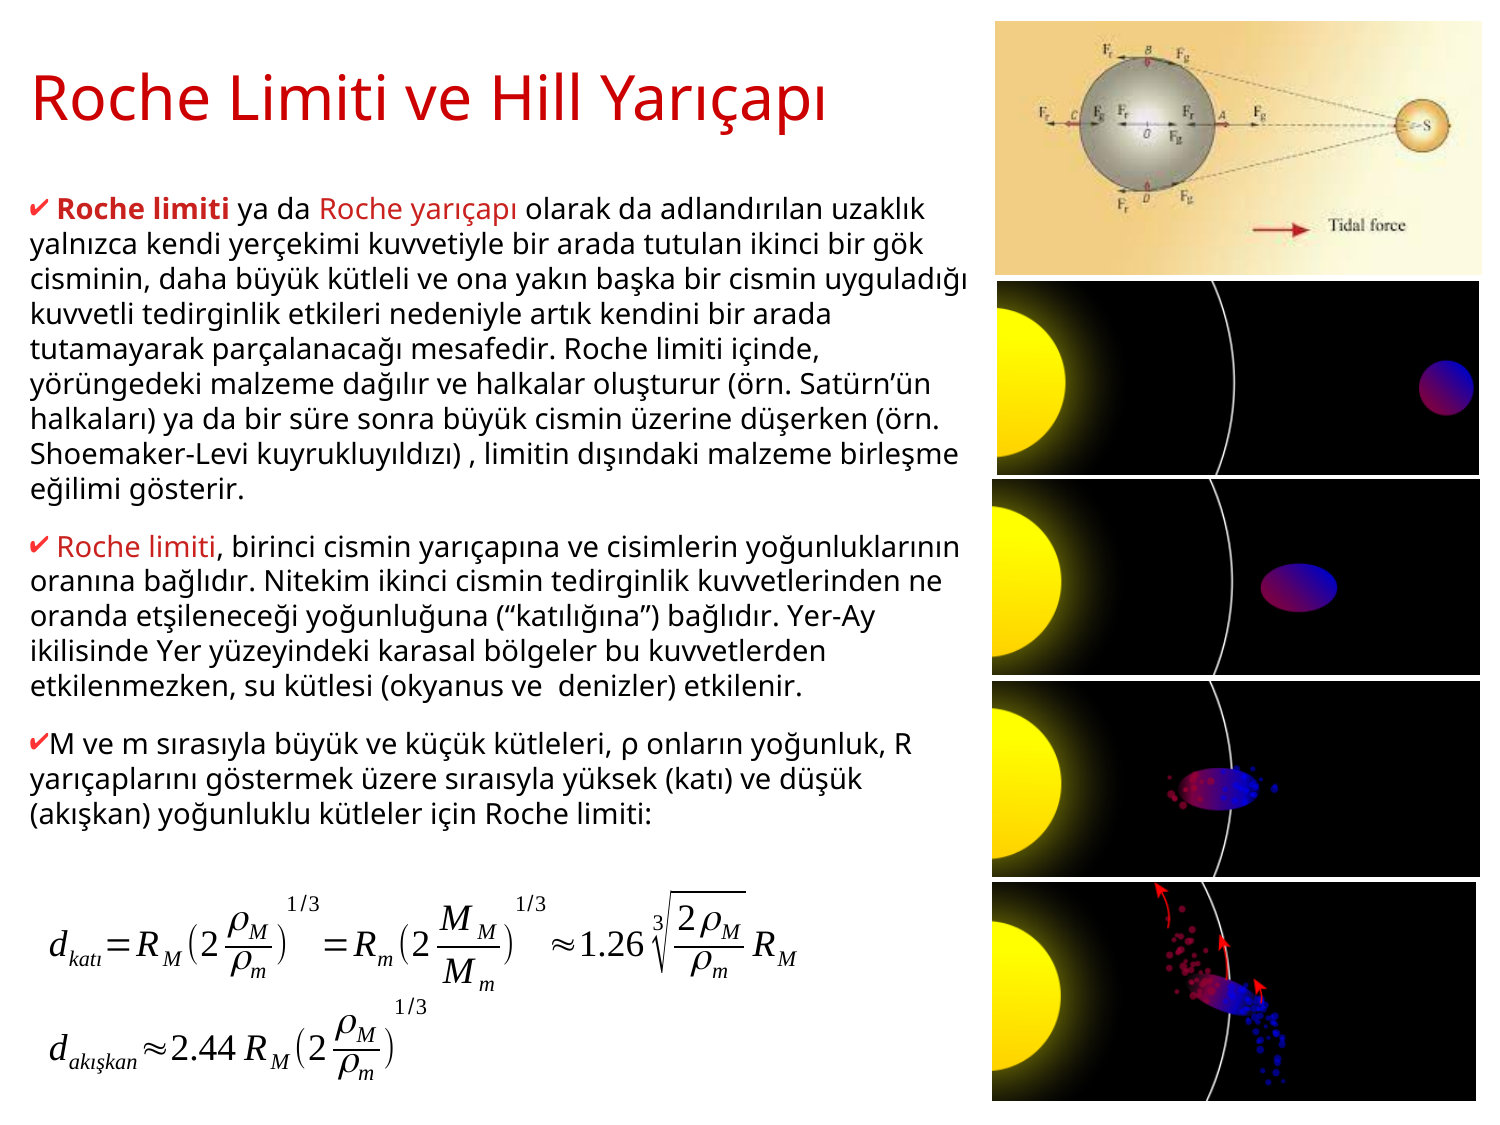

# Roche Limiti ve Hill Yarıçapı
 Roche limiti ya da Roche yarıçapı olarak da adlandırılan uzaklık yalnızca kendi yerçekimi kuvvetiyle bir arada tutulan ikinci bir gök cisminin, daha büyük kütleli ve ona yakın başka bir cismin uyguladığı kuvvetli tedirginlik etkileri nedeniyle artık kendini bir arada tutamayarak parçalanacağı mesafedir. Roche limiti içinde, yörüngedeki malzeme dağılır ve halkalar oluşturur (örn. Satürn’ün halkaları) ya da bir süre sonra büyük cismin üzerine düşerken (örn. Shoemaker-Levi kuyrukluyıldızı) , limitin dışındaki malzeme birleşme eğilimi gösterir.
 Roche limiti, birinci cismin yarıçapına ve cisimlerin yoğunluklarının oranına bağlıdır. Nitekim ikinci cismin tedirginlik kuvvetlerinden ne oranda etşileneceği yoğunluğuna (“katılığına”) bağlıdır. Yer-Ay ikilisinde Yer yüzeyindeki karasal bölgeler bu kuvvetlerden etkilenmezken, su kütlesi (okyanus ve denizler) etkilenir.
M ve m sırasıyla büyük ve küçük kütleleri, ρ onların yoğunluk, R yarıçaplarını göstermek üzere sıraısyla yüksek (katı) ve düşük (akışkan) yoğunluklu kütleler için Roche limiti: